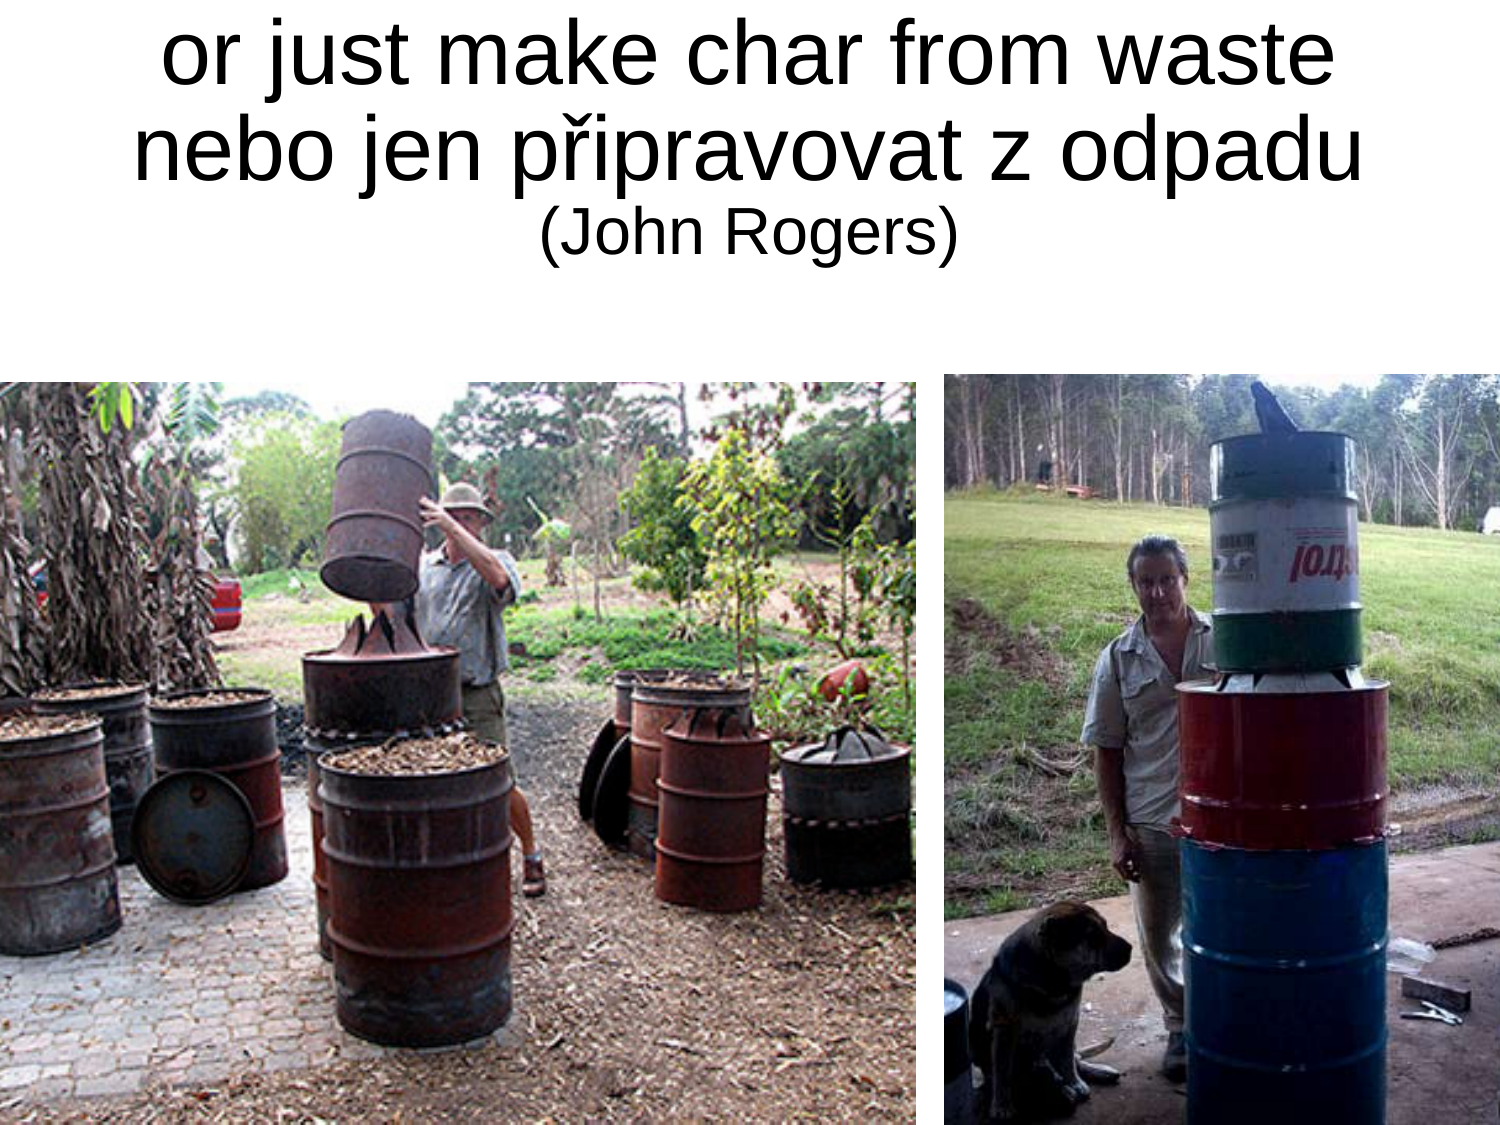

# or just make char from waste nebo jen připravovat z odpadu (John Rogers)